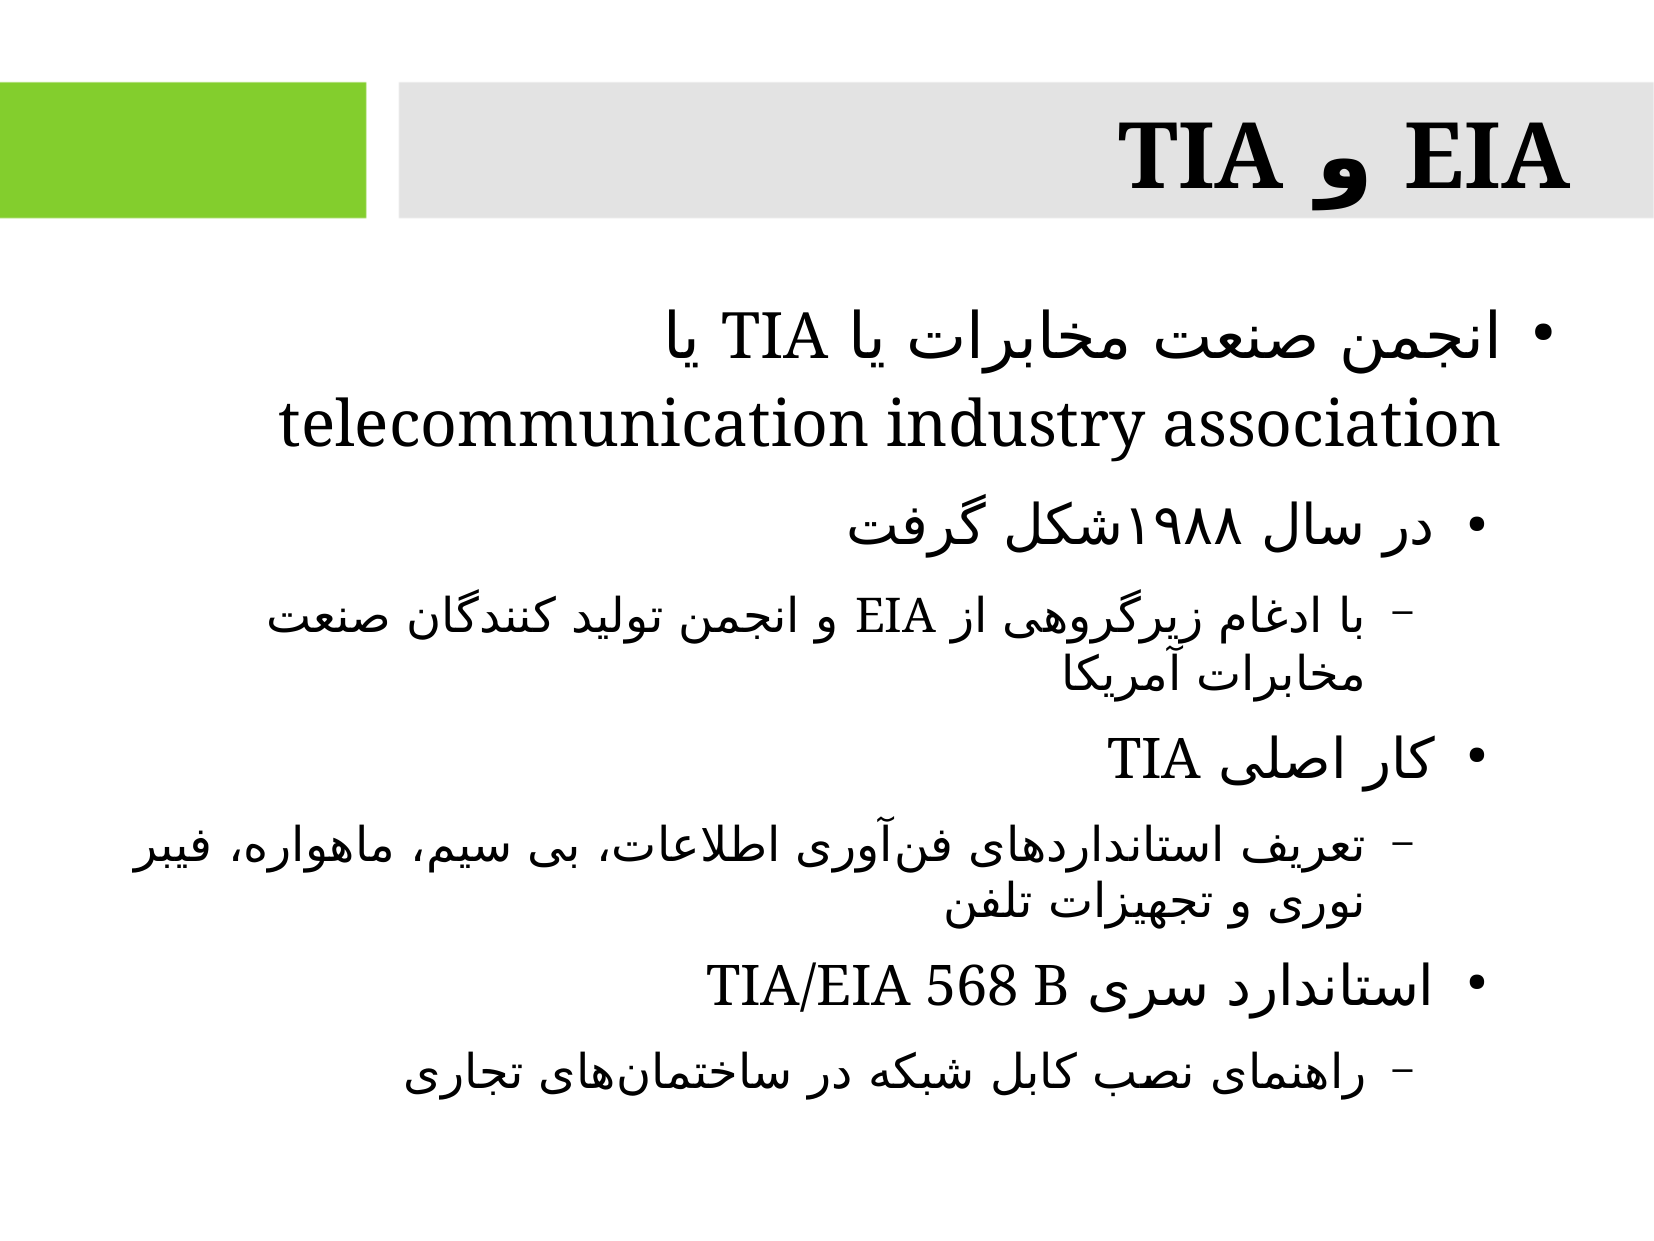

# EIA و TIA
انجمن صنعت مخابرات یا TIA یا telecommunication industry association
در سال ۱۹۸۸شکل گرفت
با ادغام زیرگروهی از EIA و انجمن تولید کنندگان صنعت مخابرات آمریکا
کار اصلی TIA
تعریف استانداردهای فن‌آوری اطلاعات، بی سیم، ماهواره، فیبر نوری و تجهیزات تلفن
استاندارد سری TIA/EIA 568 B
راهنمای نصب کابل شبکه در ساختمان‌های تجاری